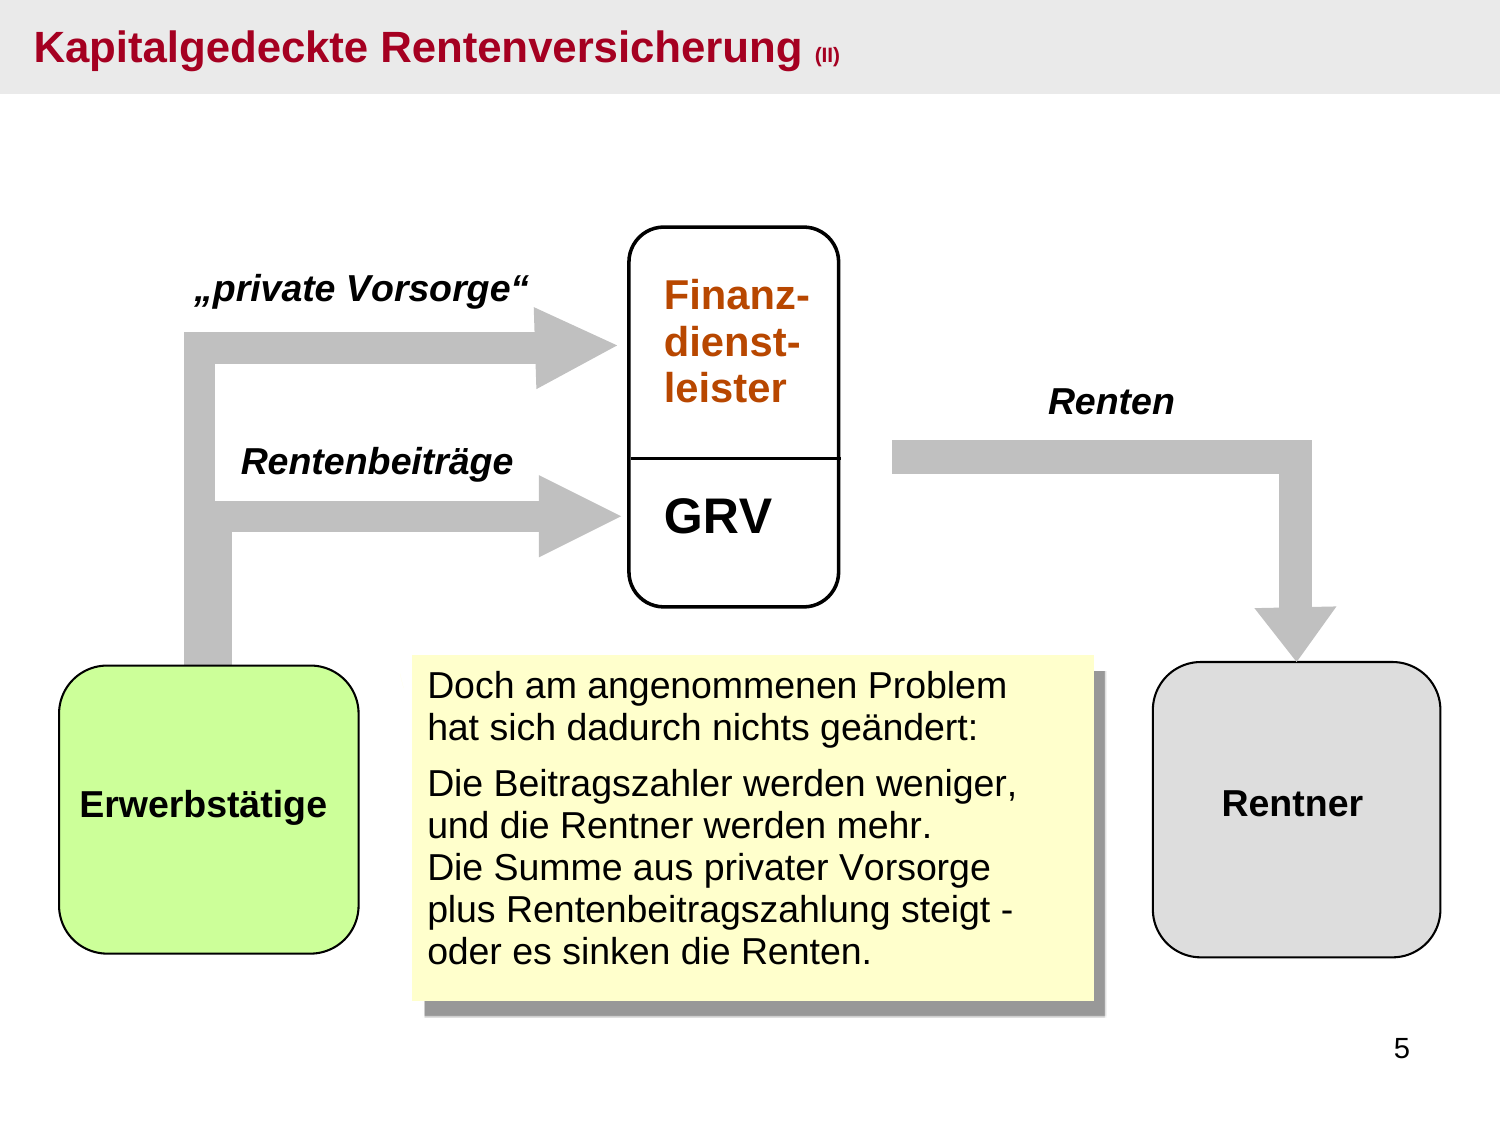

Kapitalgedeckte Rentenversicherung (II)
„private Vorsorge“
Finanz-
dienst-
leister
Renten
Rentenbeiträge
GRV
Doch am angenommenen Problem hat sich dadurch nichts geändert:
 Rentner
Erwerbstätige
Die Beitragszahler werden weniger, und die Rentner werden mehr.
Die Summe aus privater Vorsorge plus Rentenbeitragszahlung steigt - oder es sinken die Renten.
5